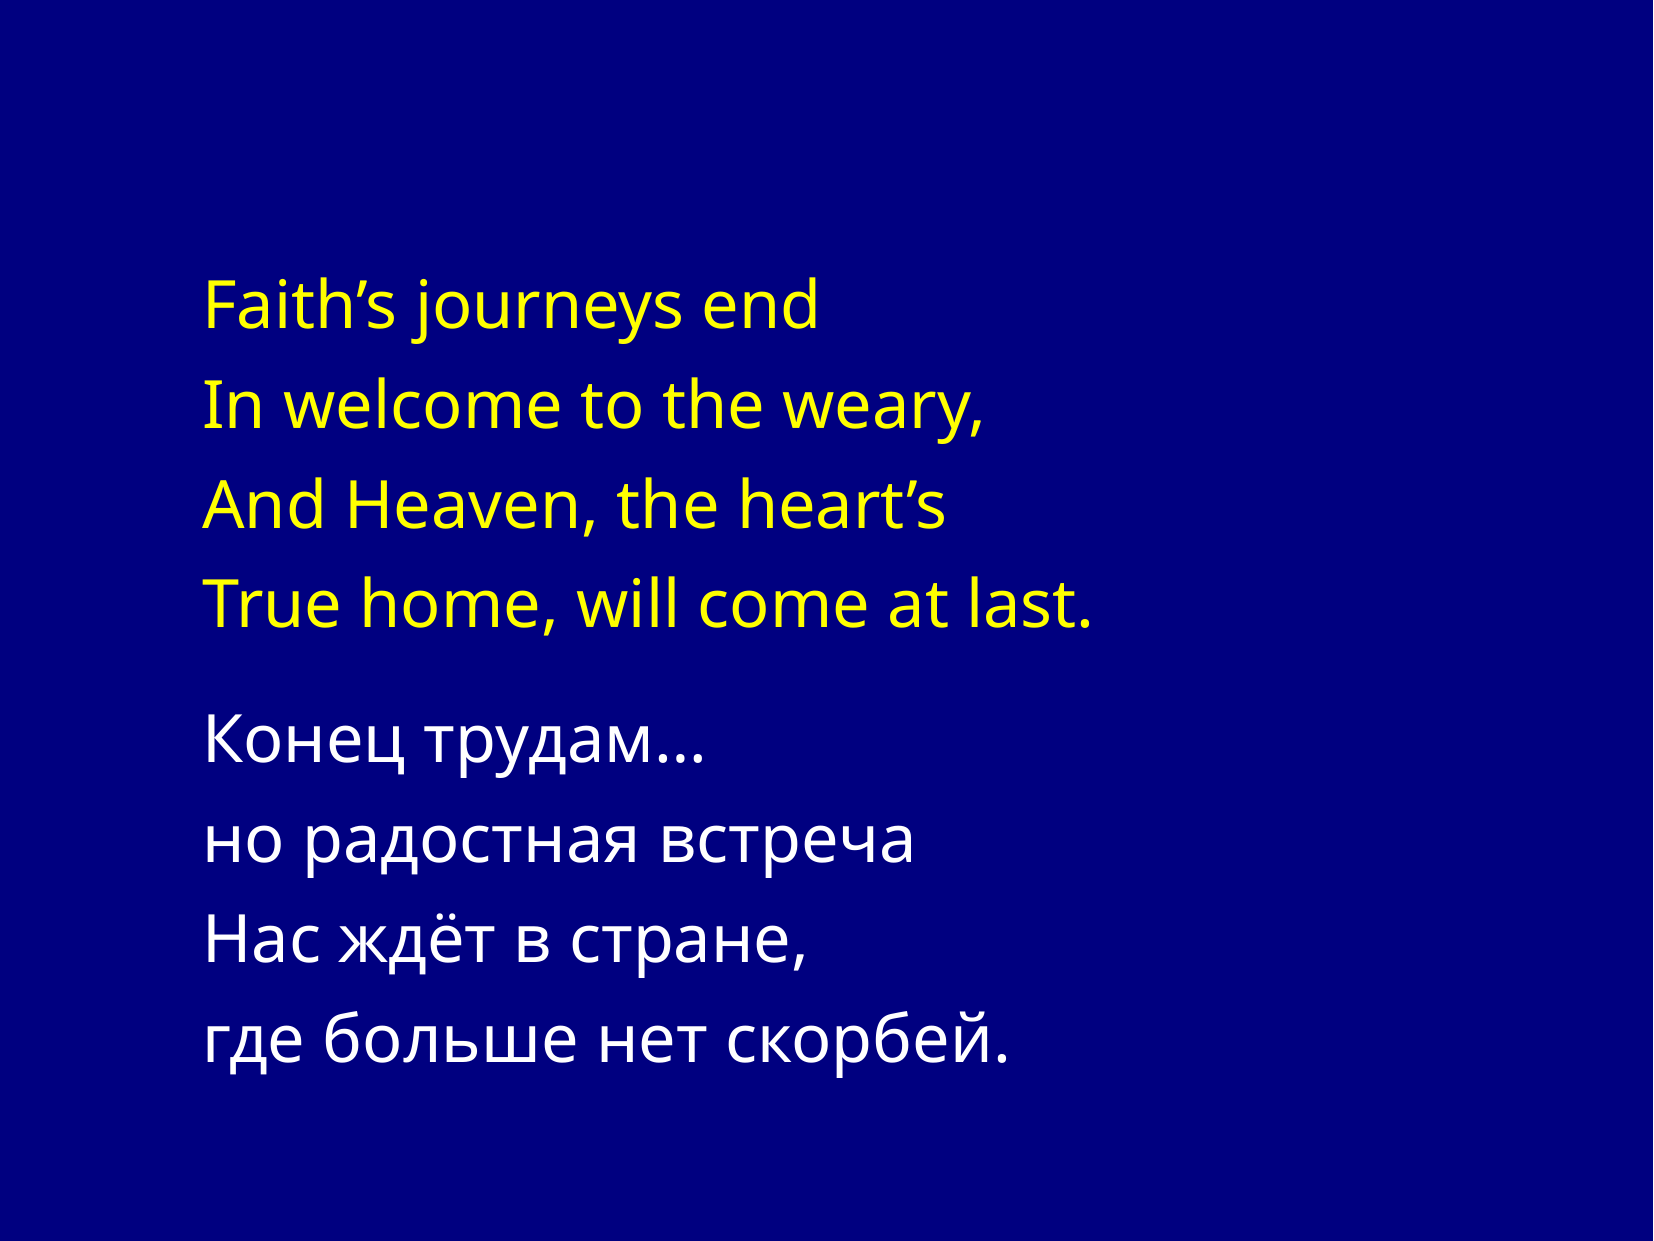

Faith’s journeys end
	In welcome to the weary,
	And Heaven, the heart’s
	True home, will come at last.
	Конец трудам…
	но радостная встреча
	Нас ждёт в стране,
	где больше нет скорбей.